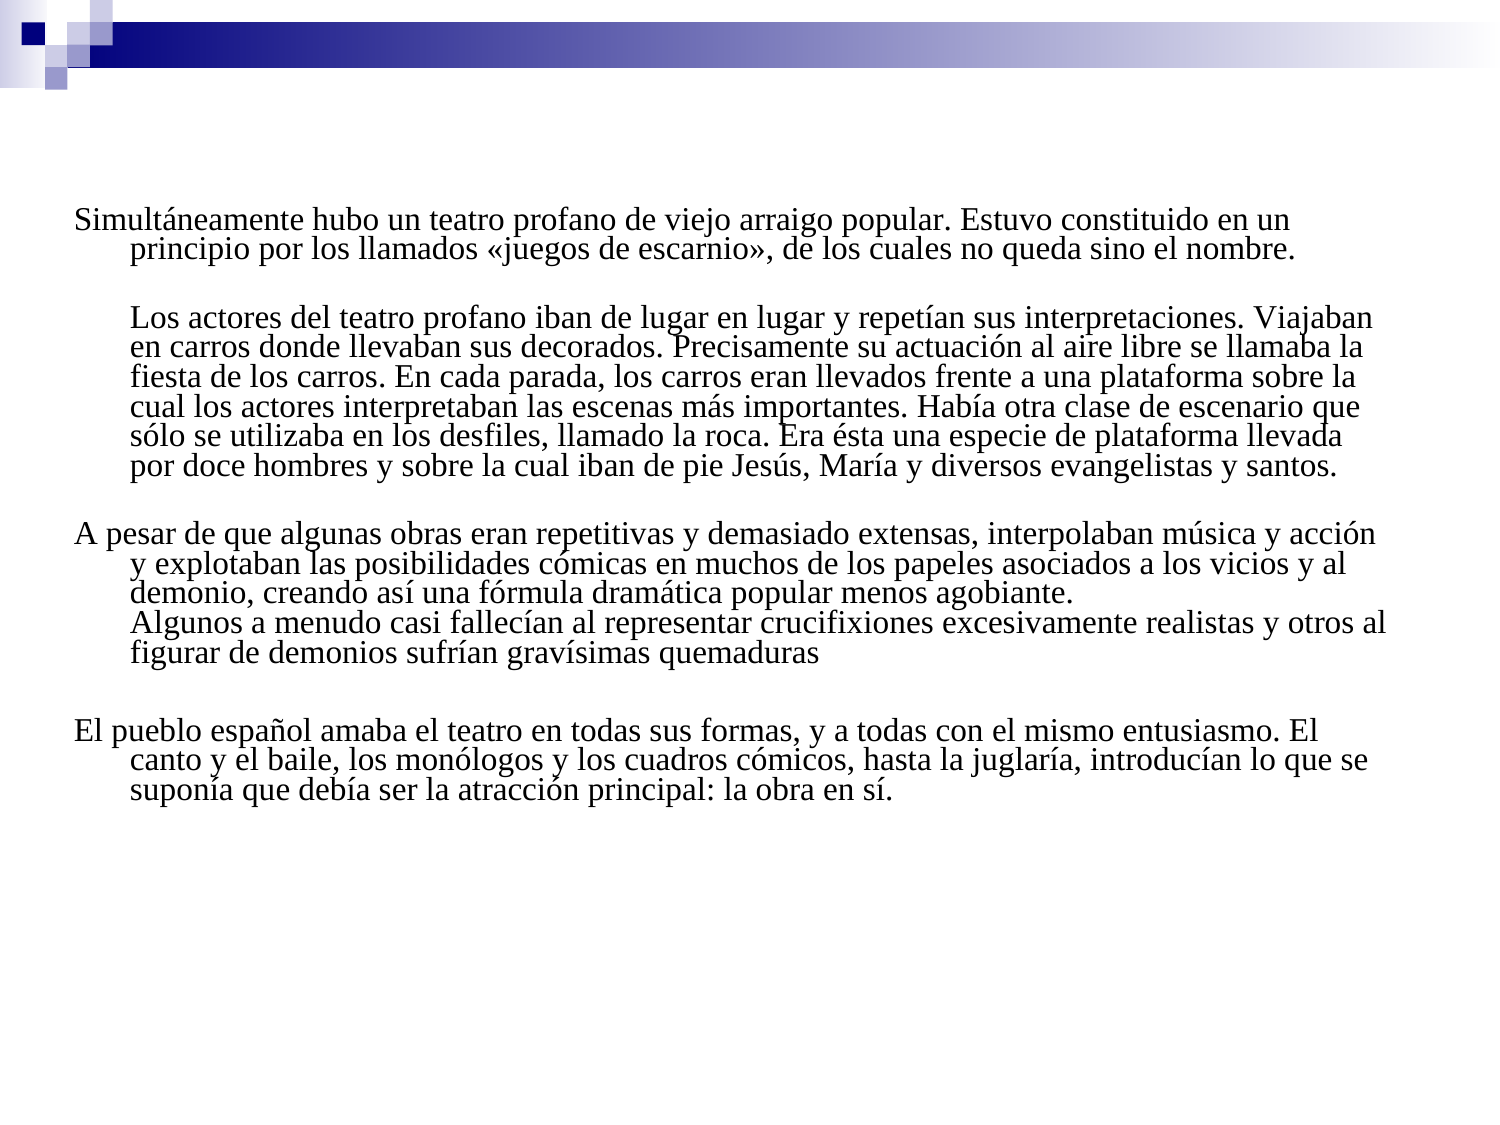

# Simultáneamente hubo un teatro profano de viejo arraigo popular. Estuvo constituido en un principio por los llamados «juegos de escarnio», de los cuales no queda sino el nombre.
	Los actores del teatro profano iban de lugar en lugar y repetían sus interpretaciones. Viajaban en carros donde llevaban sus decorados. Precisamente su actuación al aire libre se llamaba la fiesta de los carros. En cada parada, los carros eran llevados frente a una plataforma sobre la cual los actores interpretaban las escenas más importantes. Había otra clase de escenario que sólo se utilizaba en los desfiles, llamado la roca. Era ésta una especie de plataforma llevada por doce hombres y sobre la cual iban de pie Jesús, María y diversos evangelistas y santos.
A pesar de que algunas obras eran repetitivas y demasiado extensas, interpolaban música y acción y explotaban las posibilidades cómicas en muchos de los papeles asociados a los vicios y al demonio, creando así una fórmula dramática popular menos agobiante.
Algunos a menudo casi fallecían al representar crucifixiones excesivamente realistas y otros al figurar de demonios sufrían gravísimas quemaduras
El pueblo español amaba el teatro en todas sus formas, y a todas con el mismo entusiasmo. El canto y el baile, los monólogos y los cuadros cómicos, hasta la juglaría, introducían lo que se suponía que debía ser la atracción principal: la obra en sí.